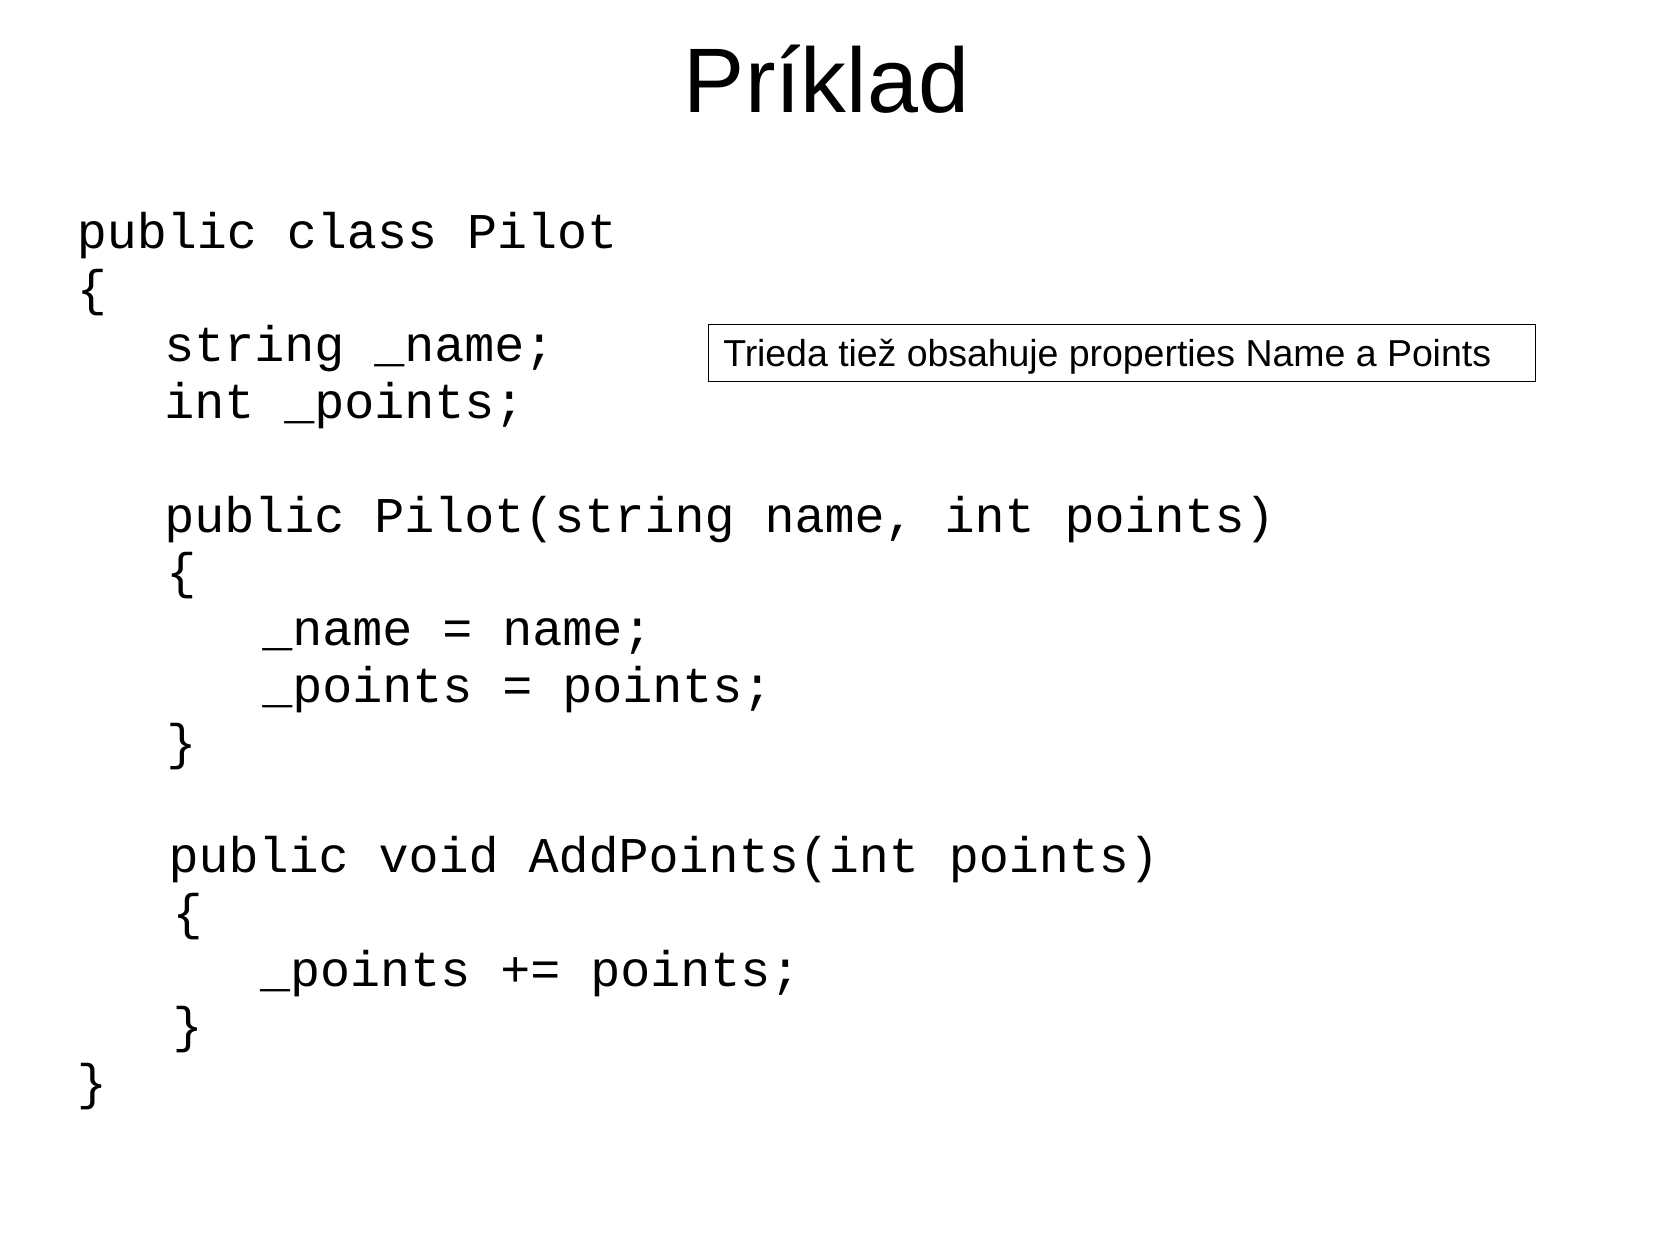

# Príklad
public class Pilot
{
string _name;
int _points;
public Pilot(string name, int points)
{
_name = name;
_points = points;
}
public void AddPoints(int points)
{
_points += points;
}
}
Trieda tiež obsahuje properties Name a Points